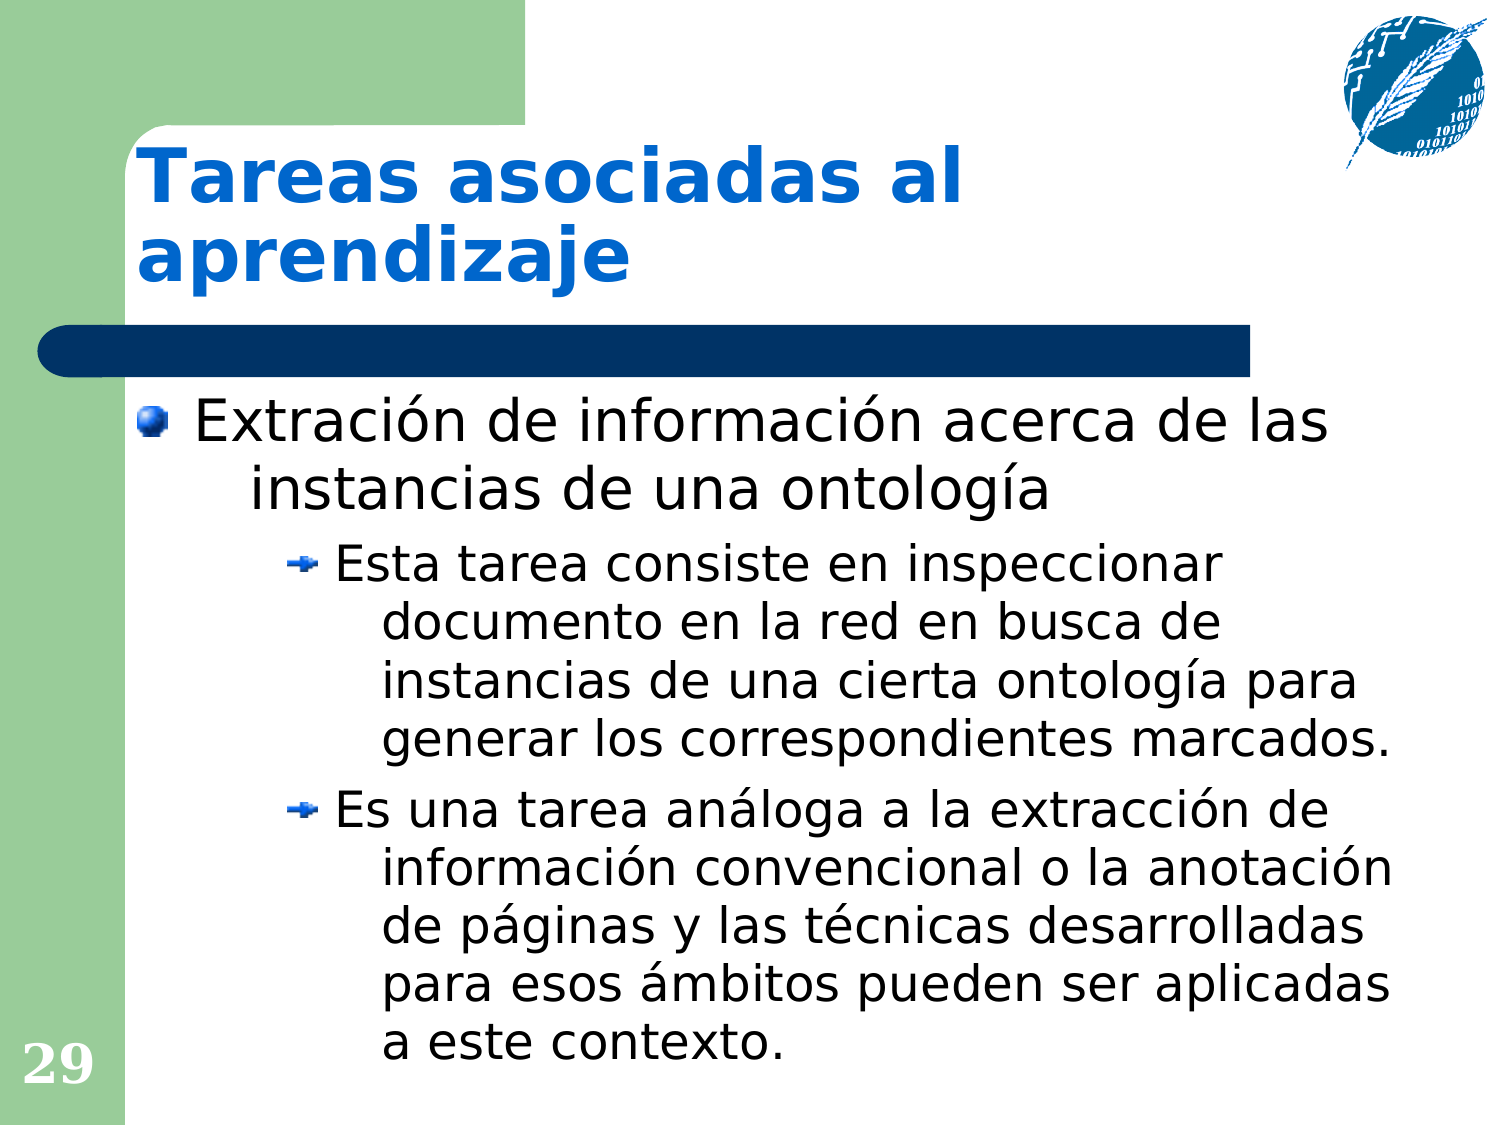

# Tareas asociadas al aprendizaje
Extración de información acerca de las instancias de una ontología
Esta tarea consiste en inspeccionar documento en la red en busca de instancias de una cierta ontología para generar los correspondientes marcados.
Es una tarea análoga a la extracción de información convencional o la anotación de páginas y las técnicas desarrolladas para esos ámbitos pueden ser aplicadas a este contexto.
29